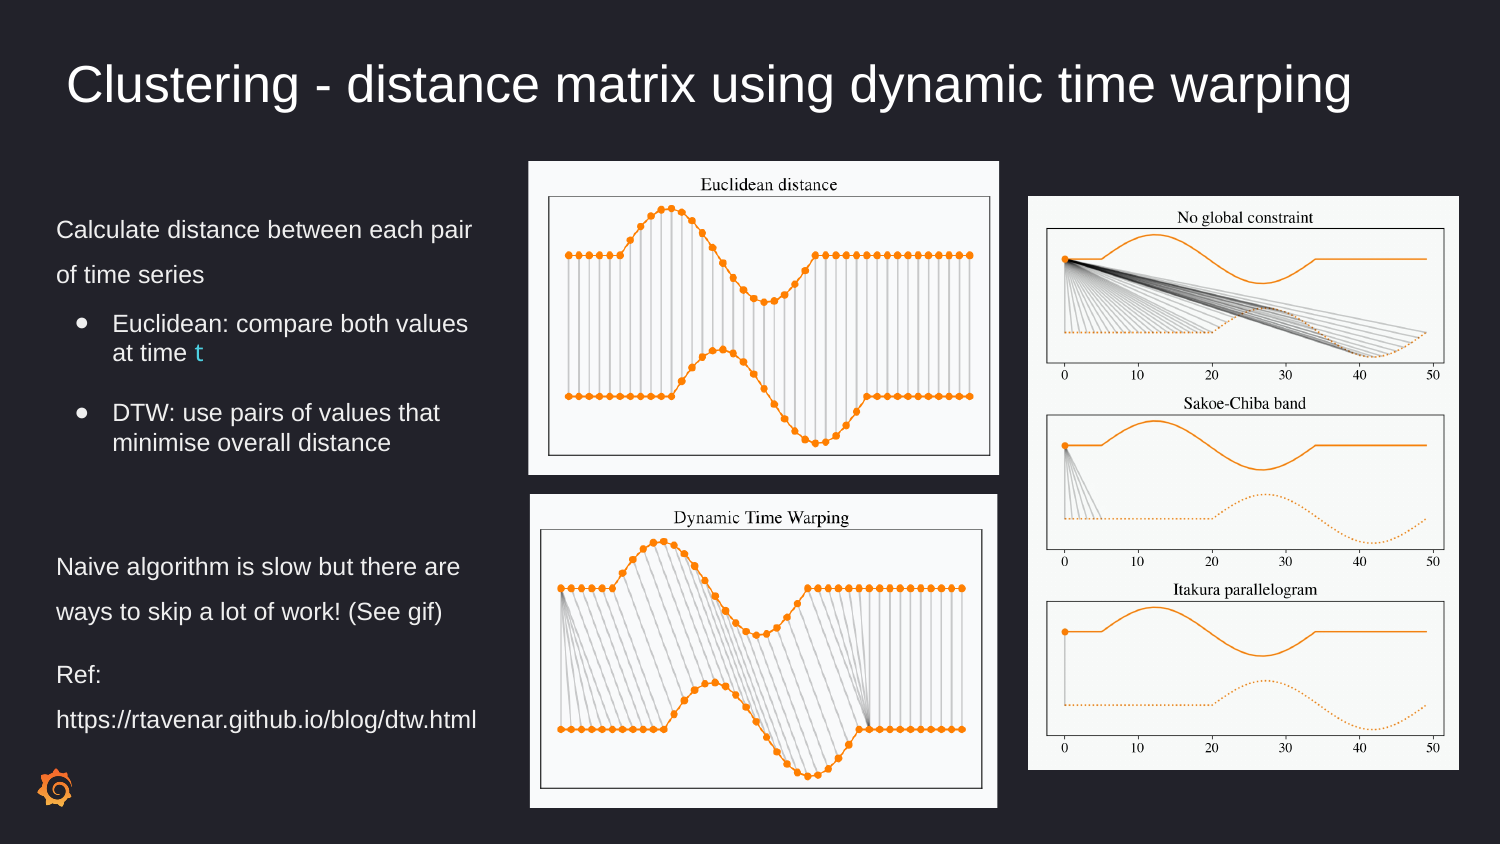

# Clustering - distance matrix using dynamic time warping
Calculate distance between each pair of time series
Euclidean: compare both values at time t
DTW: use pairs of values that minimise overall distance
Naive algorithm is slow but there are ways to skip a lot of work! (See gif)
Ref: https://rtavenar.github.io/blog/dtw.html